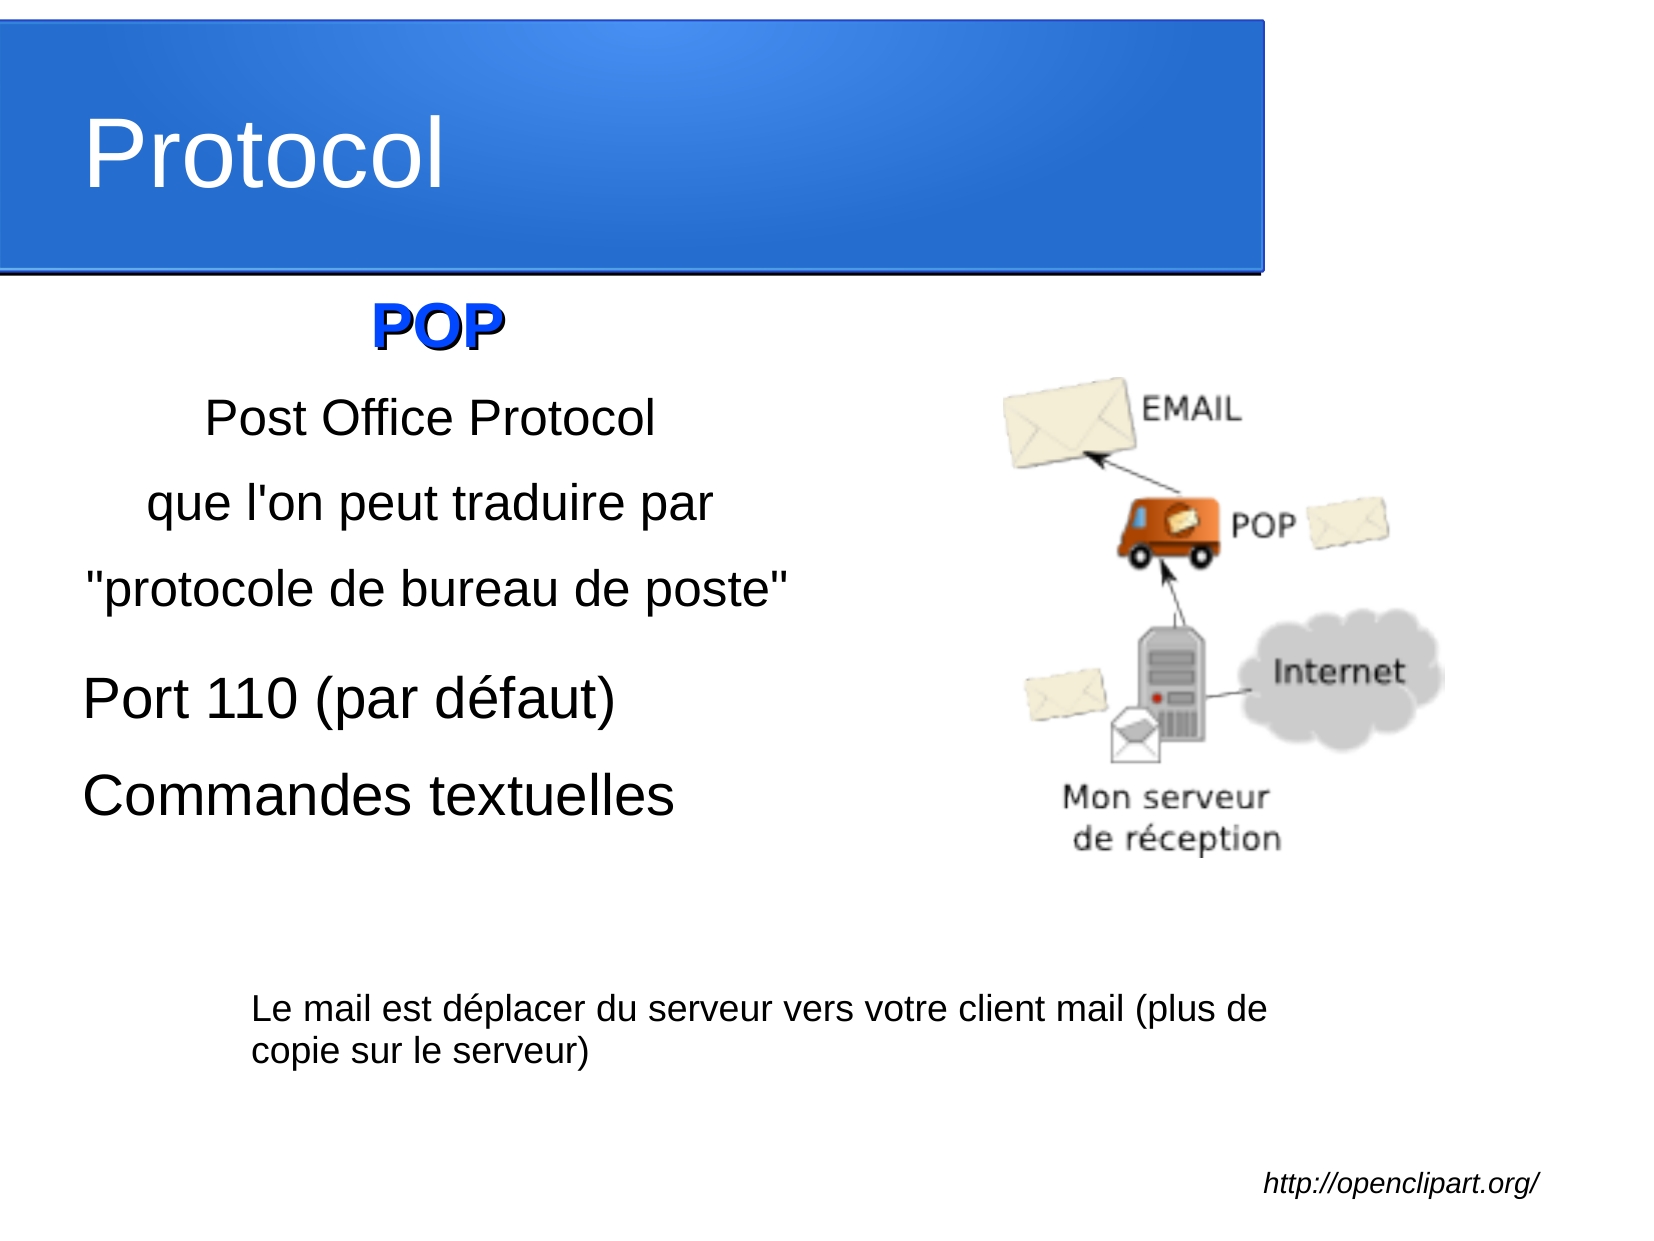

# Protocol
POP
Post Office Protocol
que l'on peut traduire par
"protocole de bureau de poste"
Port 110 (par défaut)
Commandes textuelles
Le mail est déplacer du serveur vers votre client mail (plus de copie sur le serveur)
http://openclipart.org/